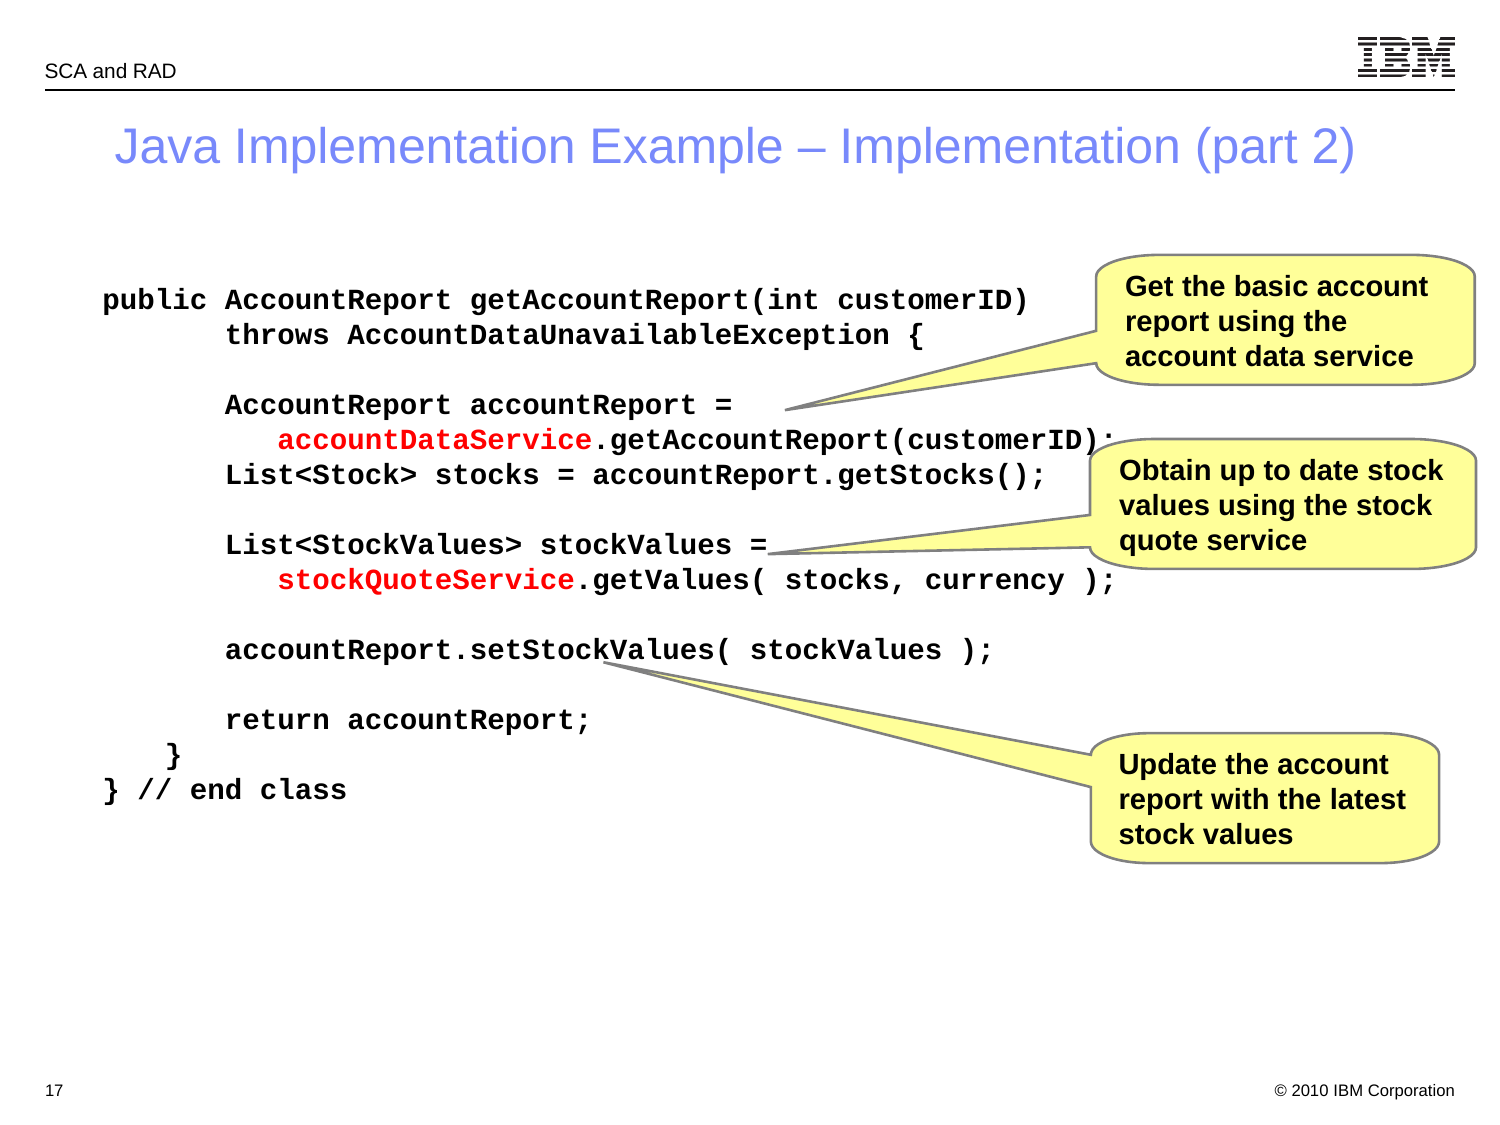

# Java Implementation Example – Implementation (part 2)
 public AccountReport getAccountReport(int customerID)
 throws AccountDataUnavailableException {
 AccountReport accountReport =
 accountDataService.getAccountReport(customerID);
 List<Stock> stocks = accountReport.getStocks();
 List<StockValues> stockValues =
 stockQuoteService.getValues( stocks, currency );
 accountReport.setStockValues( stockValues );
 return accountReport;
	}
 } // end class
Get the basic account report using the account data service
Obtain up to date stock values using the stock quote service
Update the account report with the latest stock values
17